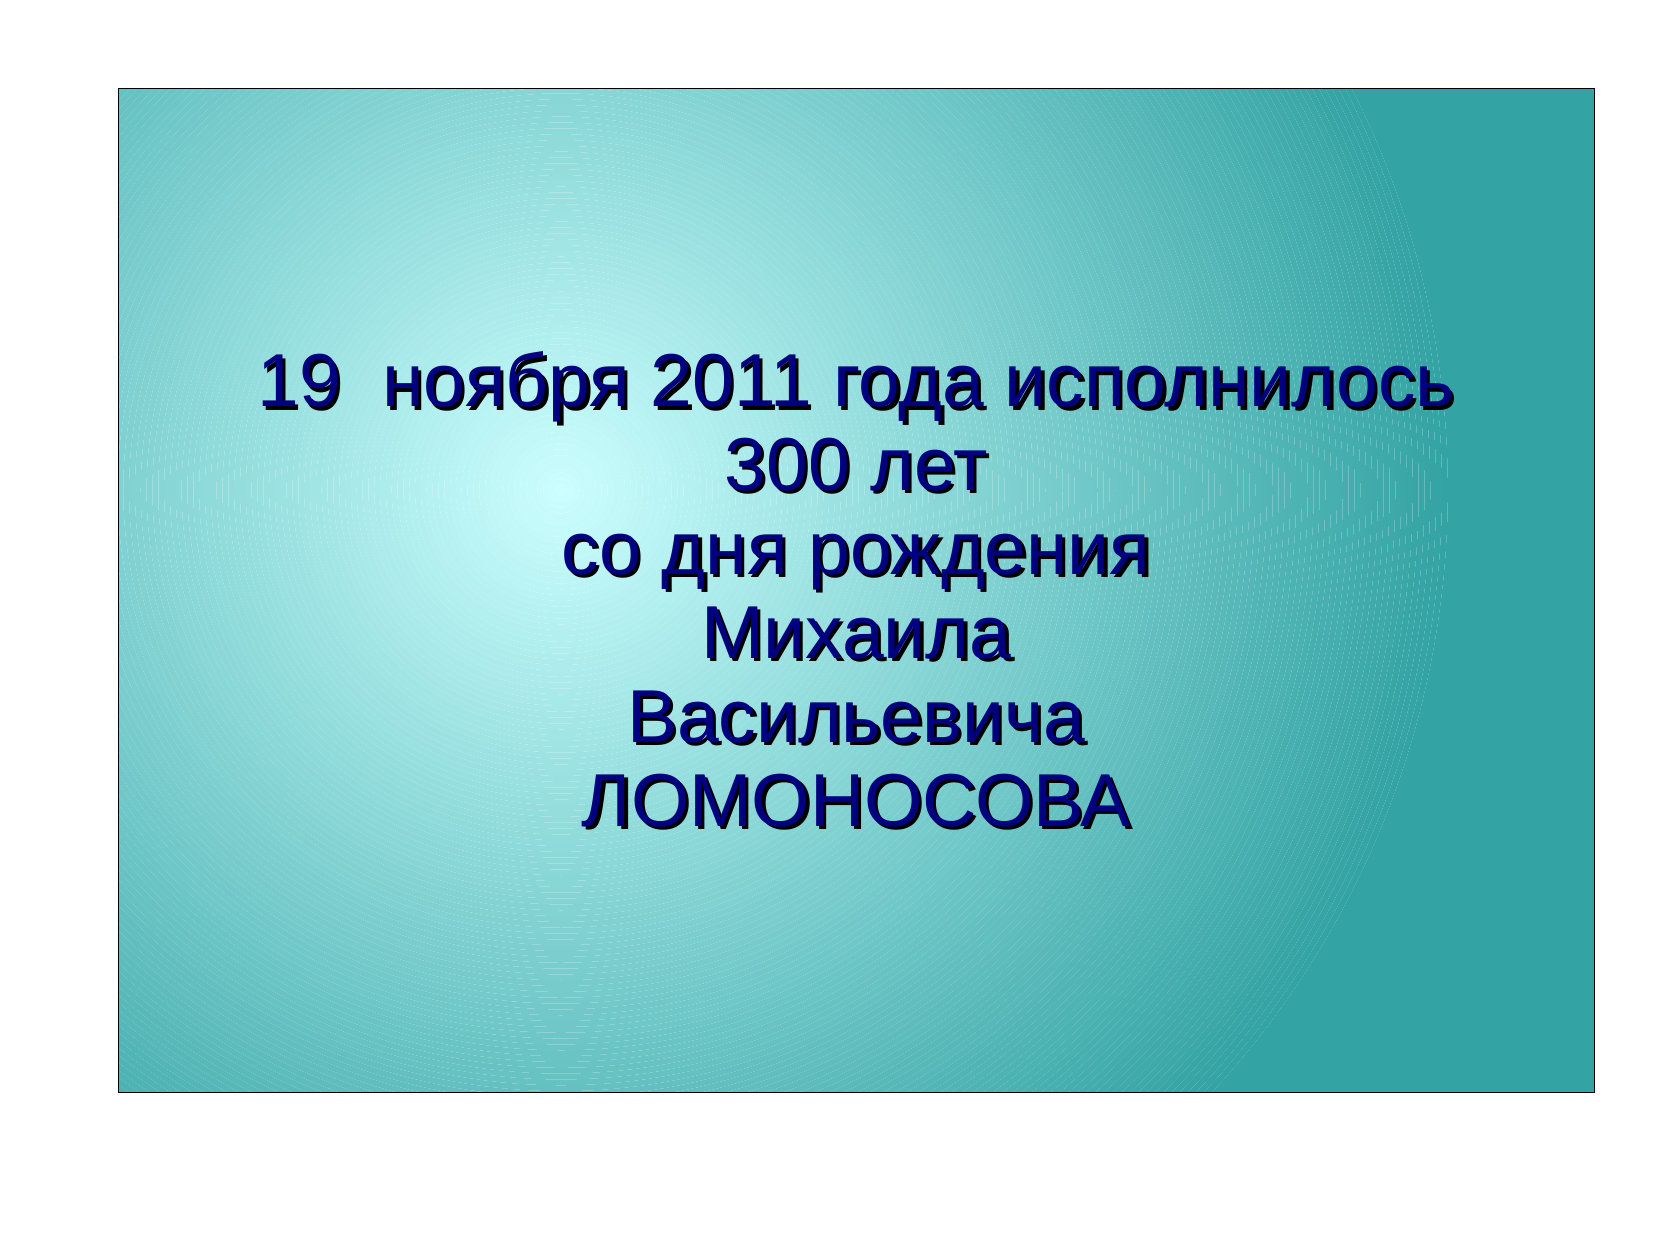

19 ноября 2011 года исполнилось
300 лет
со дня рождения
Михаила
Васильевича
ЛОМОНОСОВА